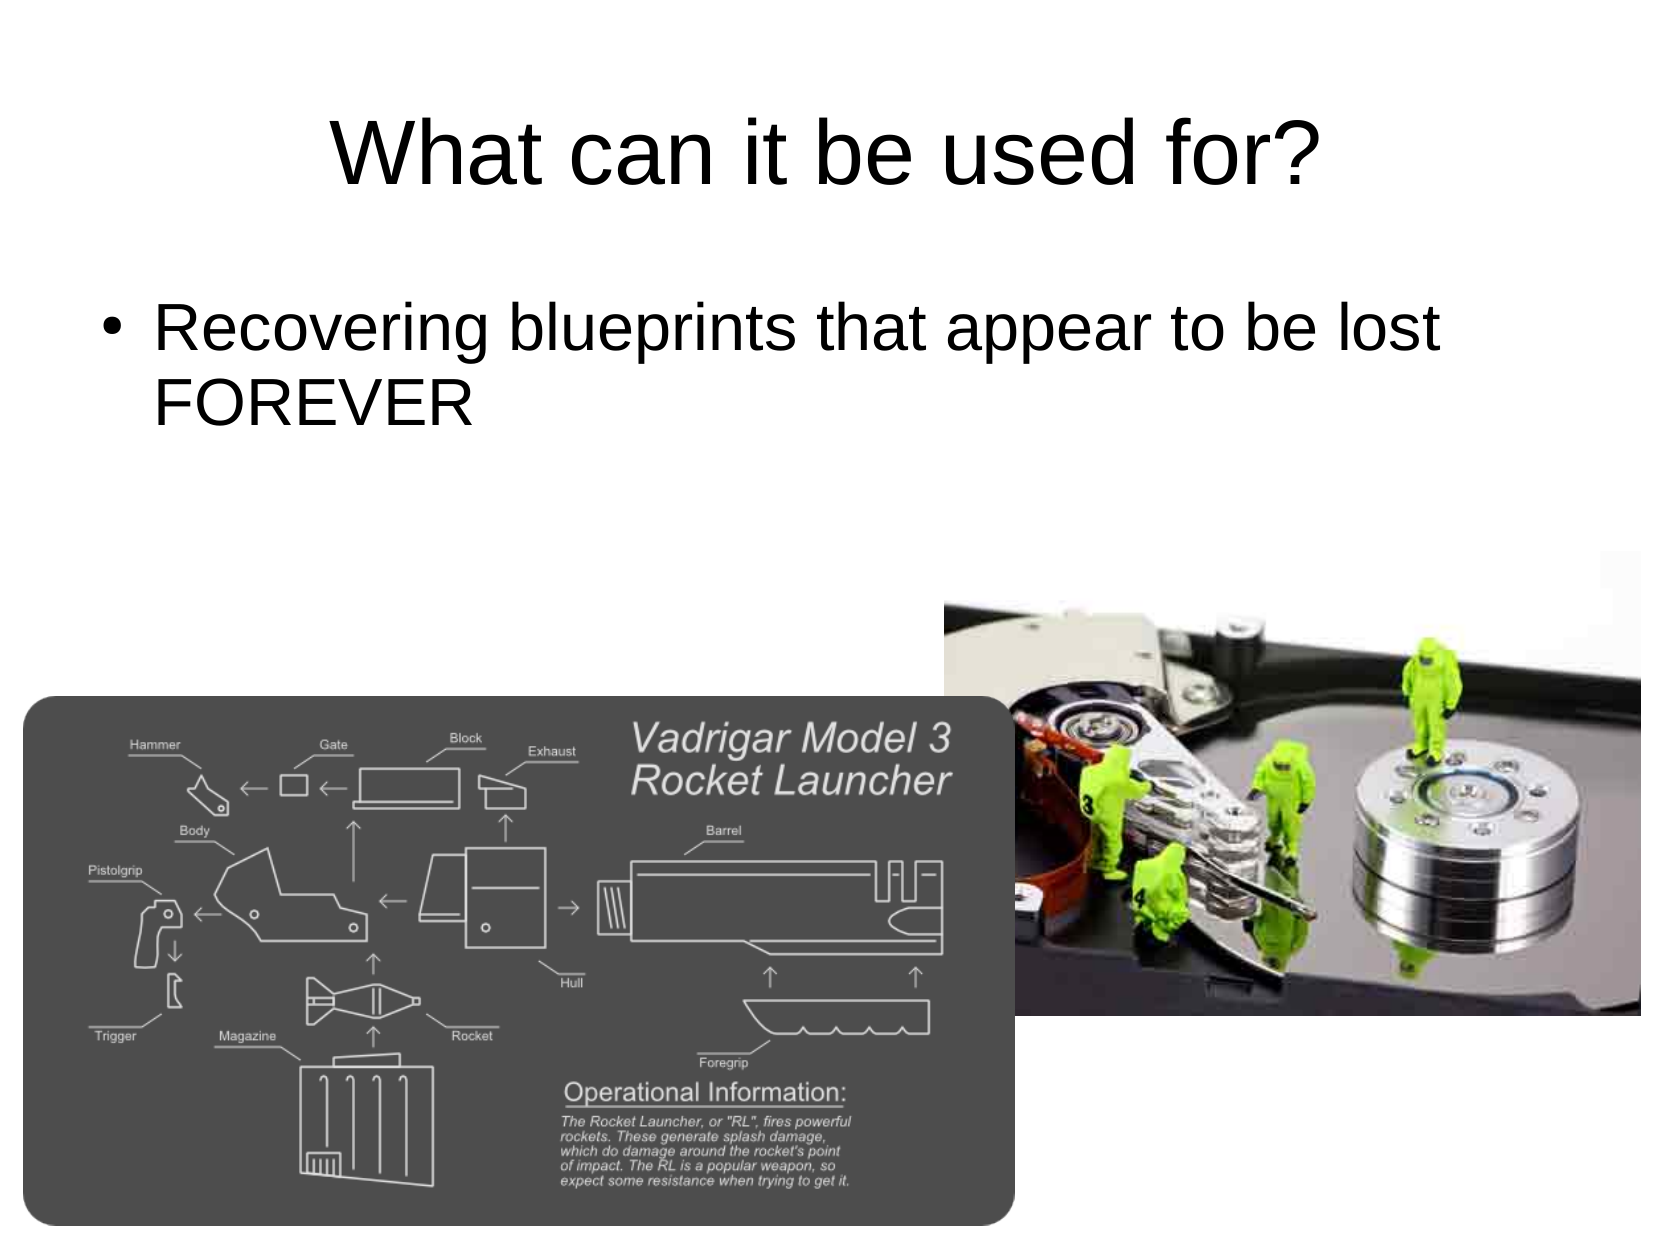

# What can it be used for?
Recovering blueprints that appear to be lost FOREVER